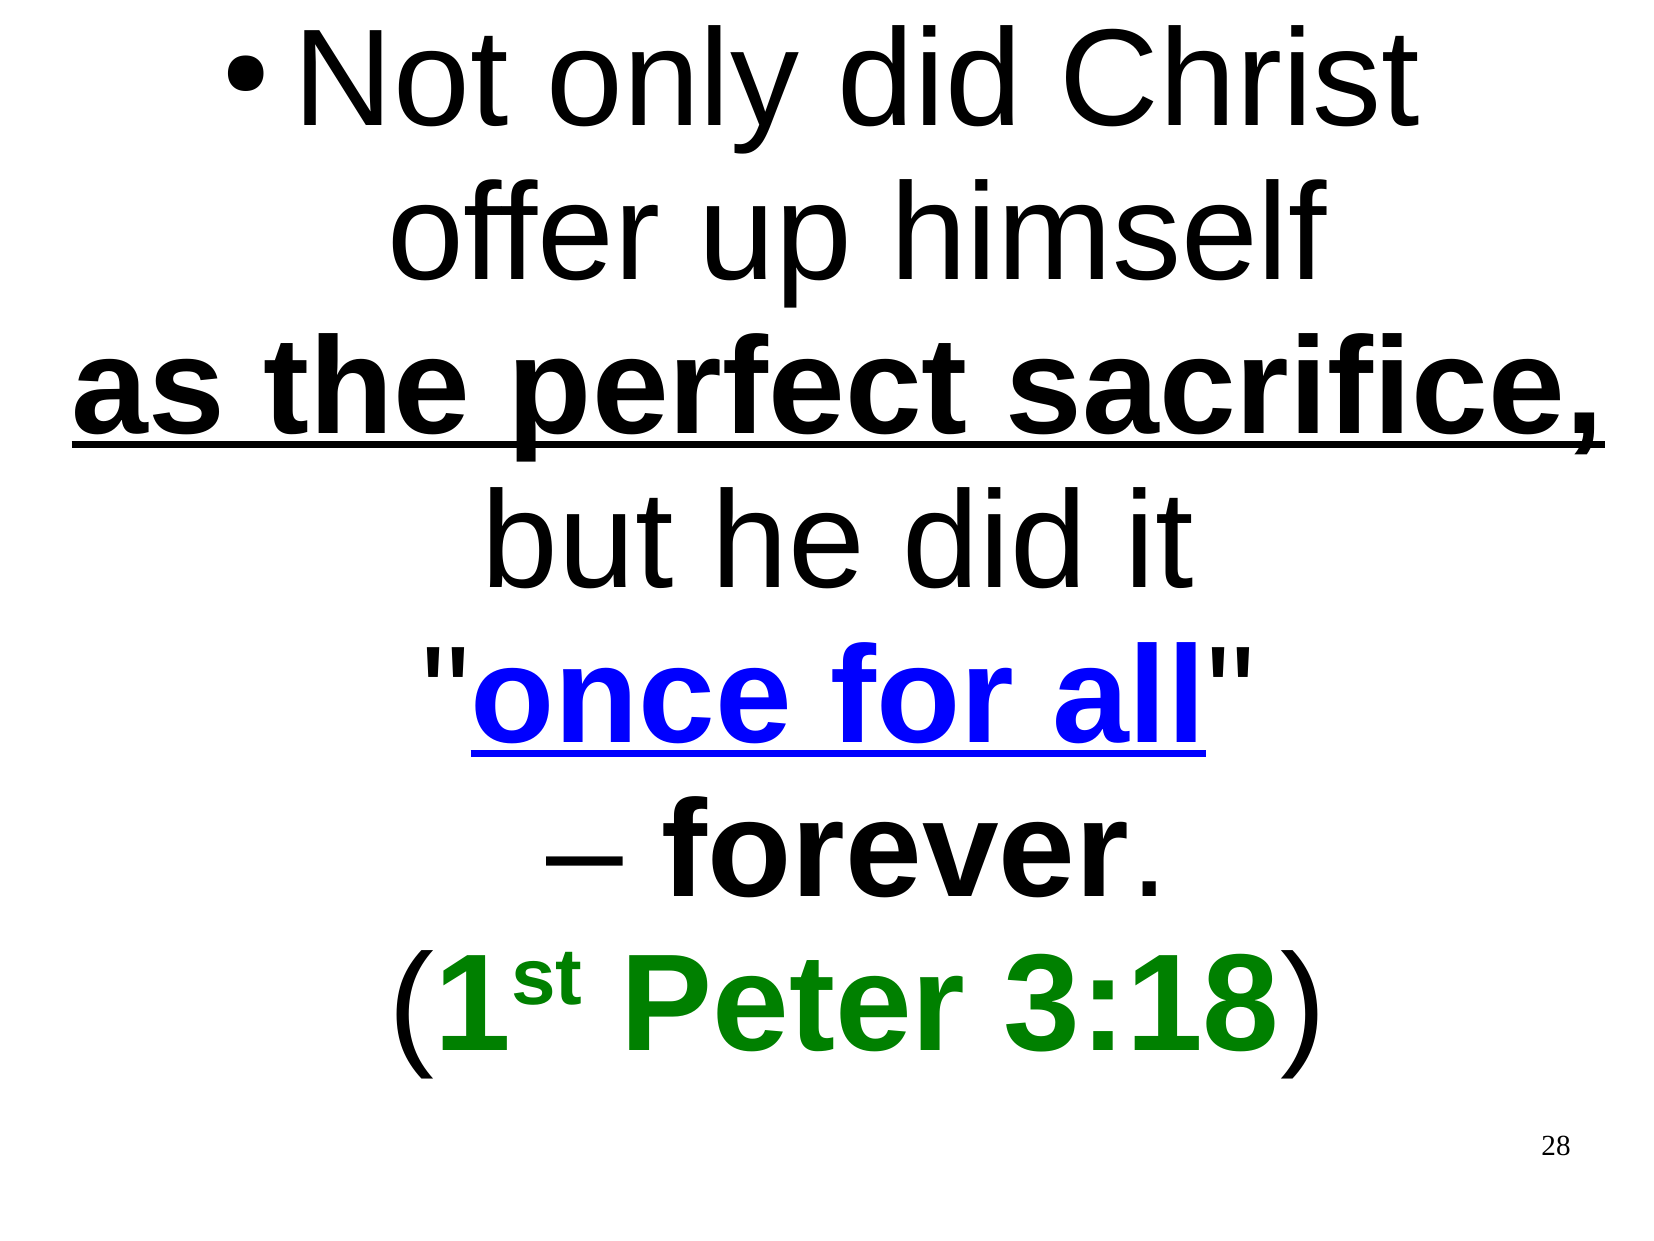

# Not only did Christ offer up himself as the perfect sacrifice, but he did it "once for all" – forever. (1st Peter 3:18)
28